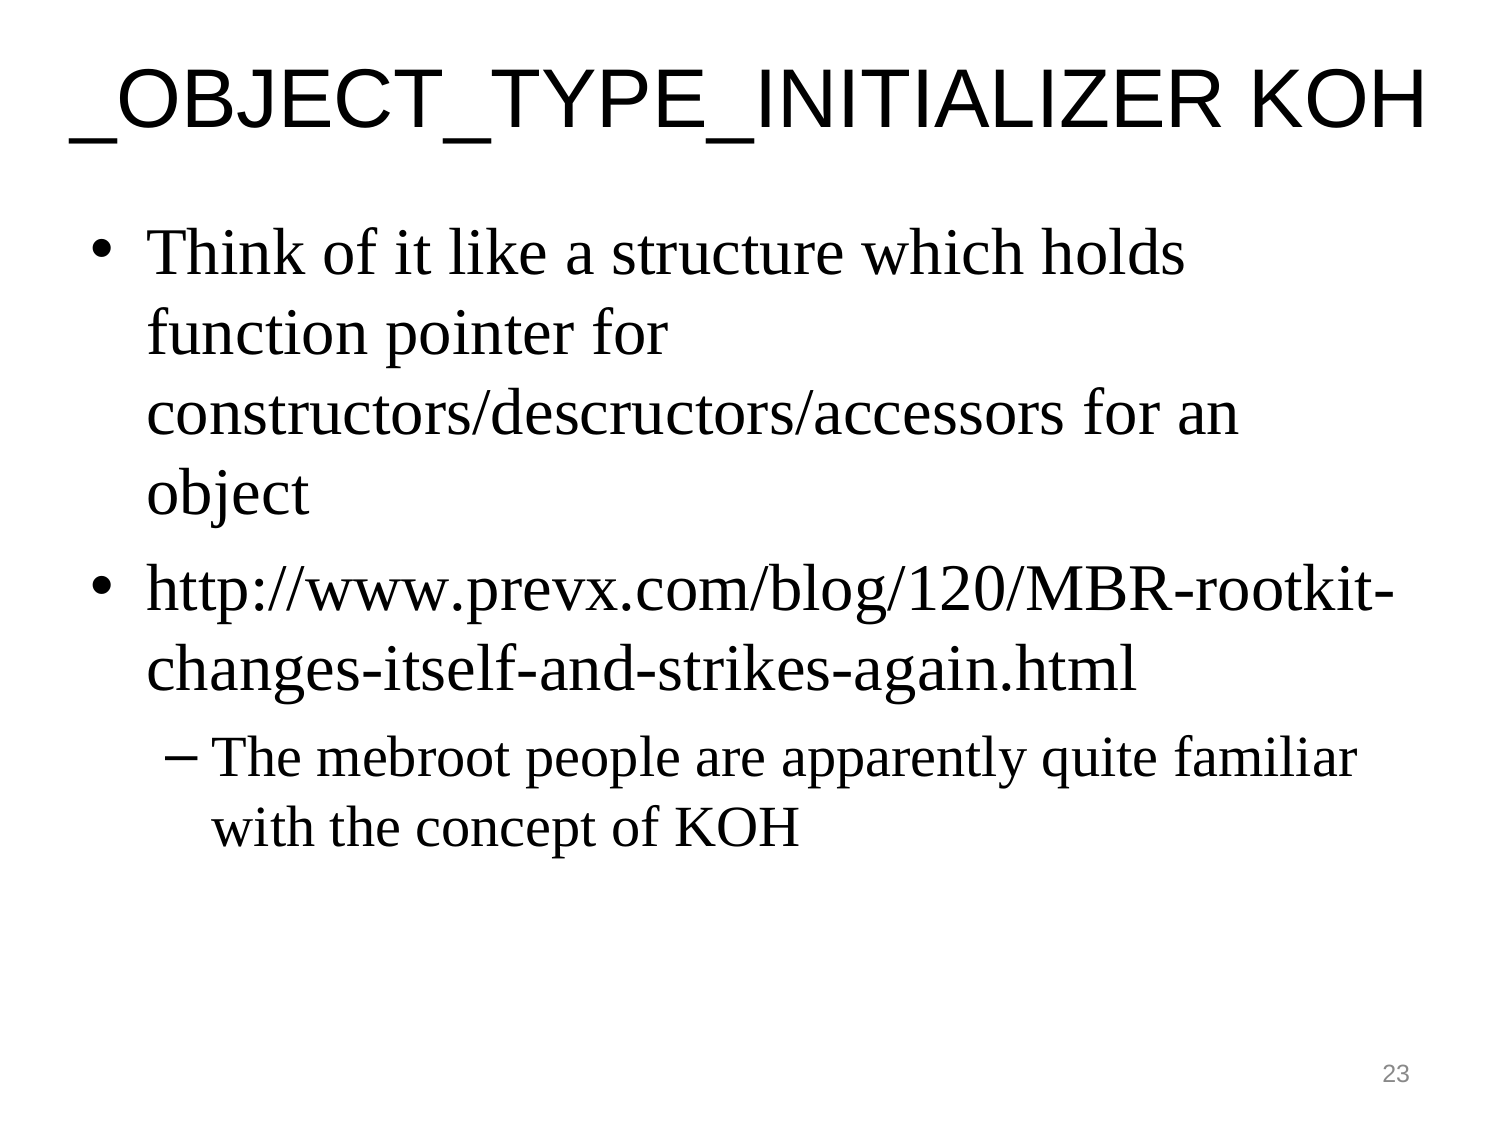

# _OBJECT_TYPE_INITIALIZER KOH
Think of it like a structure which holds function pointer for constructors/descructors/accessors for an object
http://www.prevx.com/blog/120/MBR-rootkit-changes-itself-and-strikes-again.html
The mebroot people are apparently quite familiar with the concept of KOH